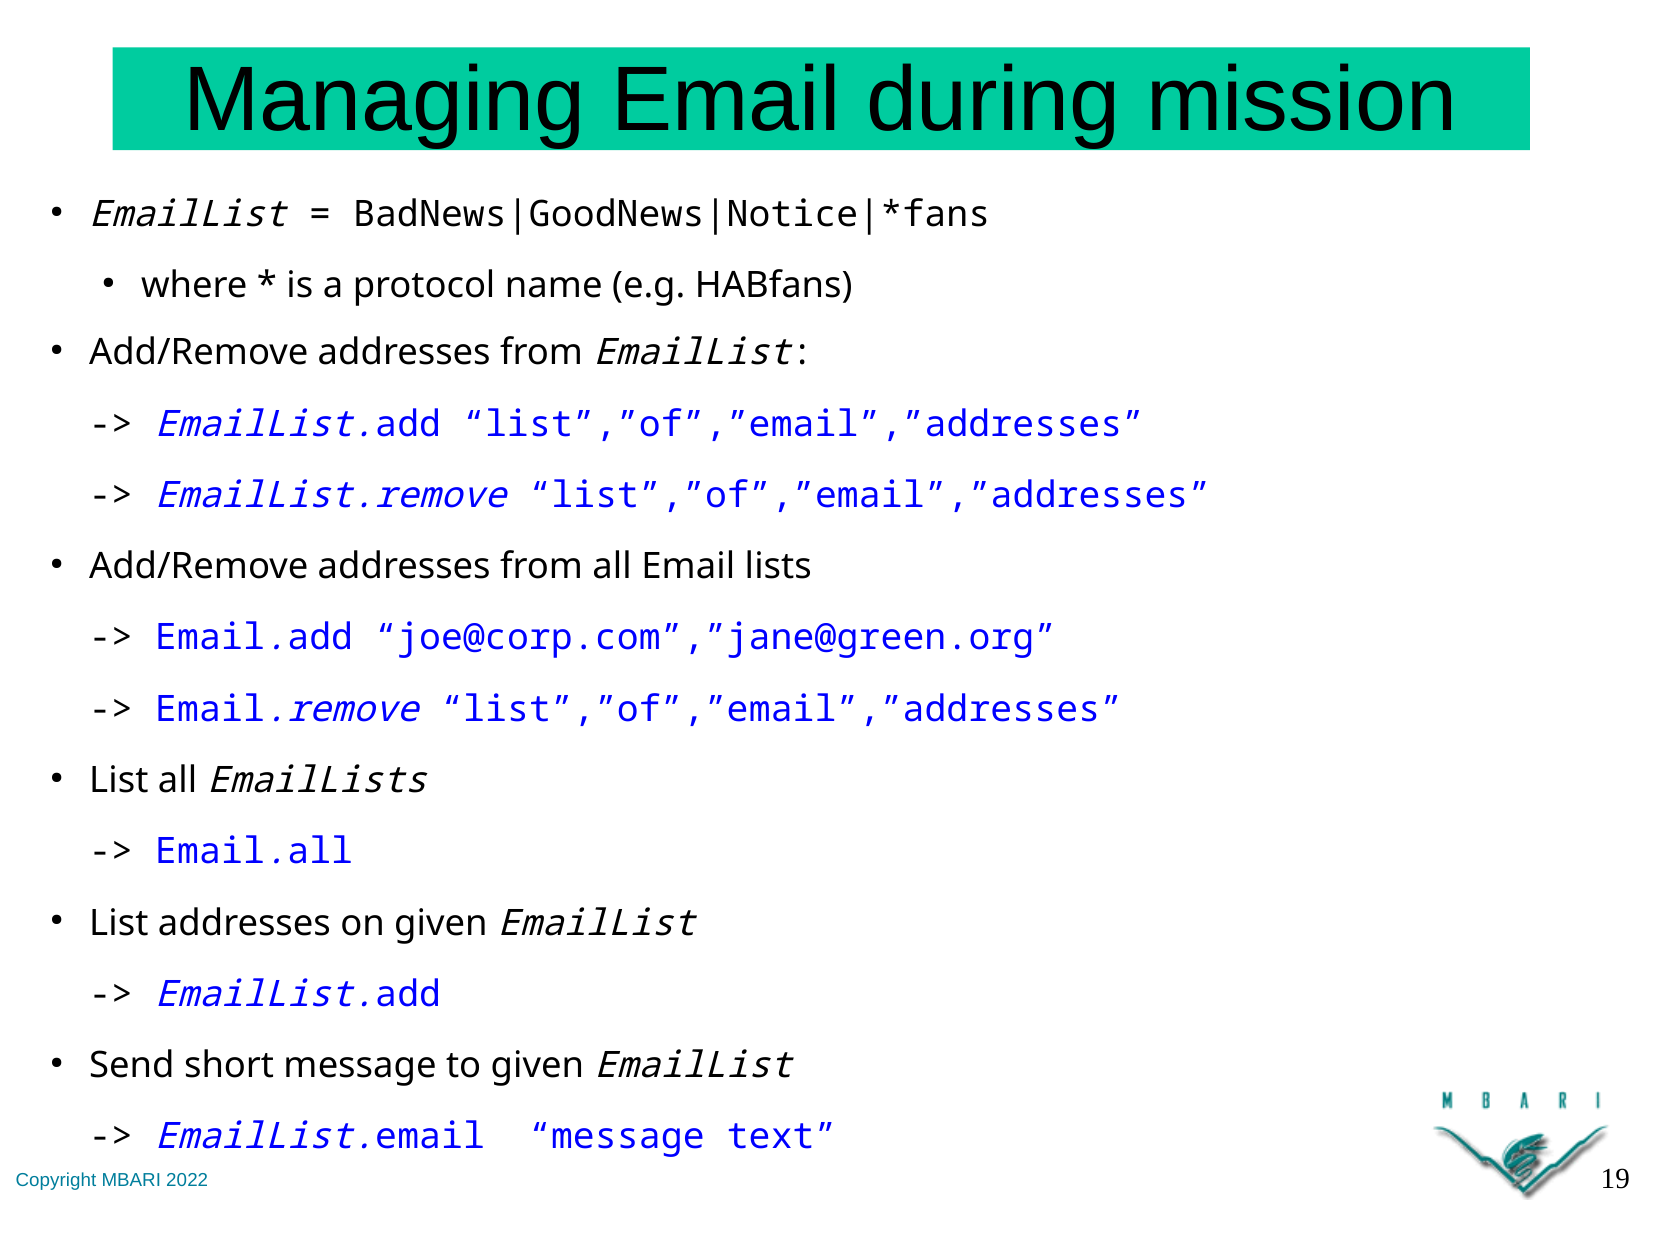

# Managing Email during mission
EmailList = BadNews|GoodNews|Notice|*fans
where * is a protocol name (e.g. HABfans)
Add/Remove addresses from EmailList:
-> EmailList.add “list”,”of”,”email”,”addresses”
-> EmailList.remove “list”,”of”,”email”,”addresses”
Add/Remove addresses from all Email lists
-> Email.add “joe@corp.com”,”jane@green.org”
-> Email.remove “list”,”of”,”email”,”addresses”
List all EmailLists
-> Email.all
List addresses on given EmailList
-> EmailList.add
Send short message to given EmailList
-> EmailList.email “message text”